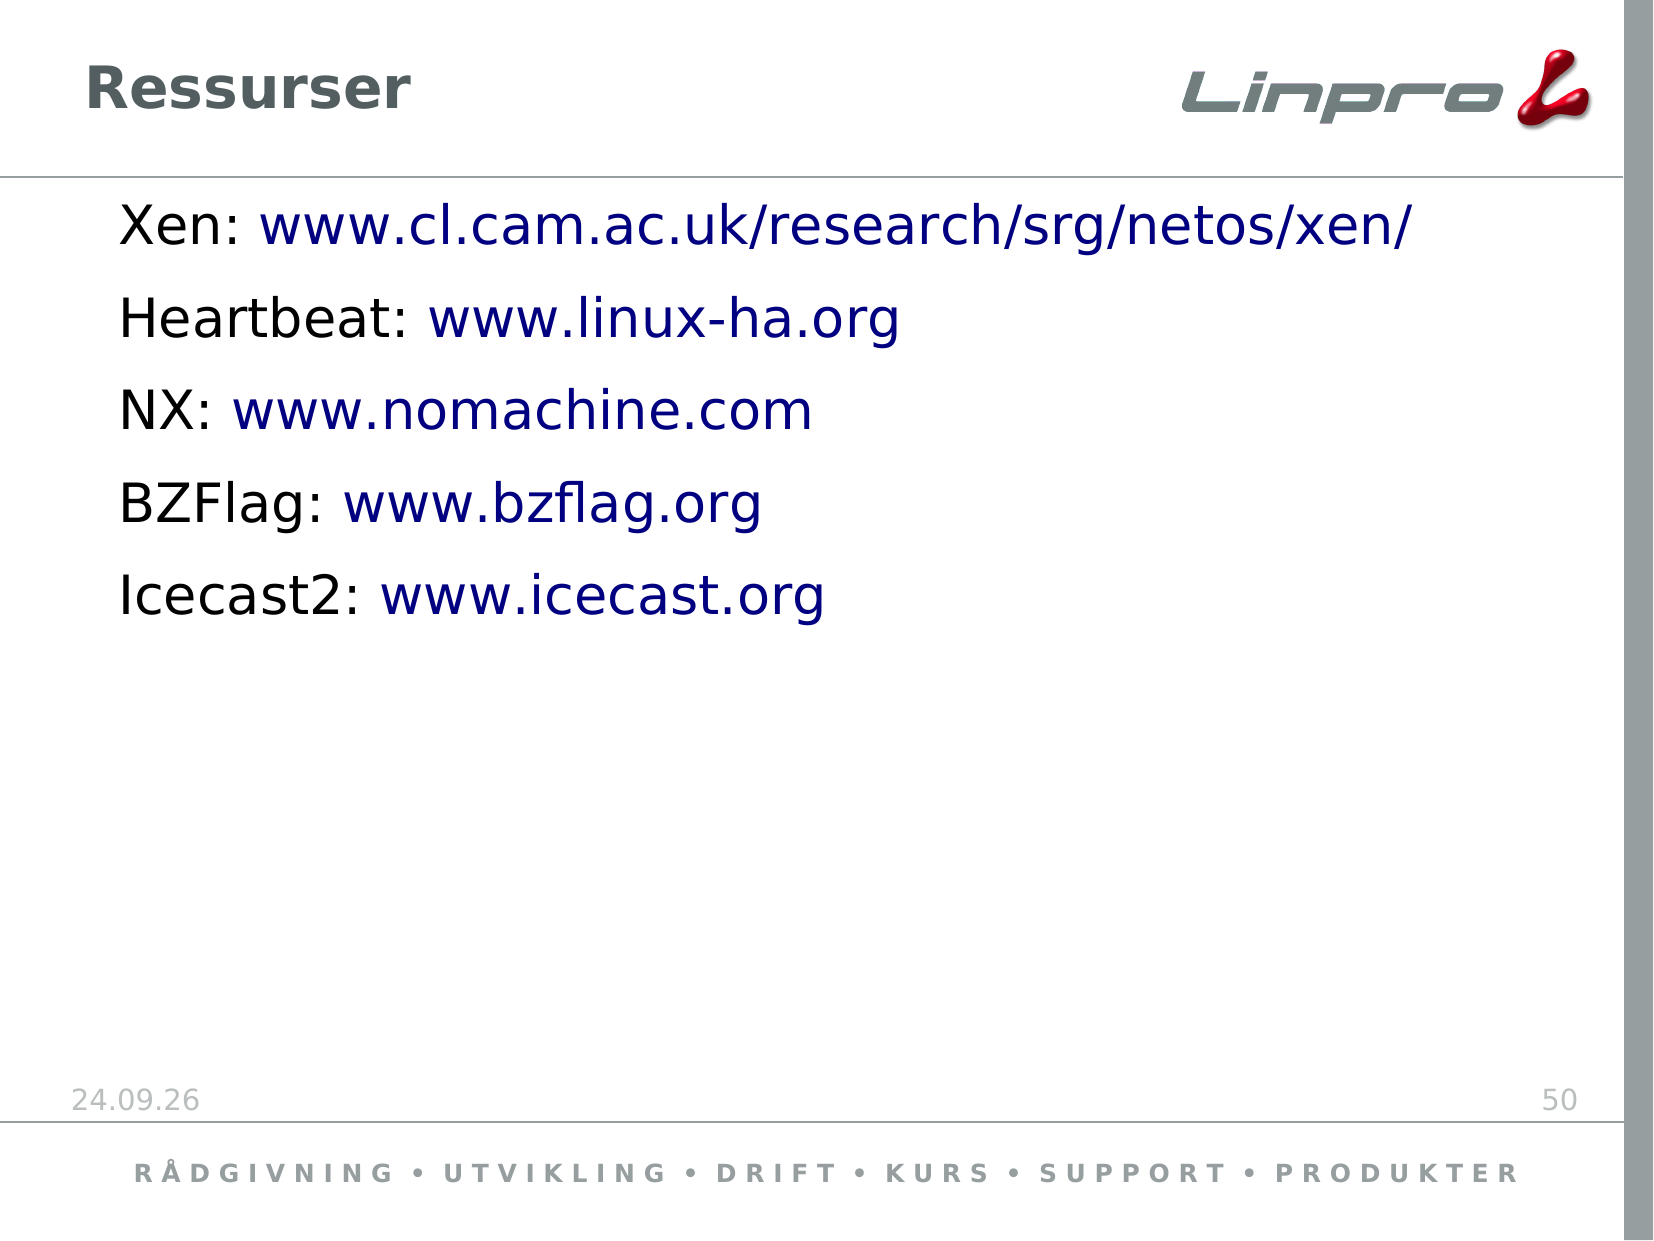

# Ressurser
Xen: www.cl.cam.ac.uk/research/srg/netos/xen/
Heartbeat: www.linux-ha.org
NX: www.nomachine.com
BZFlag: www.bzflag.org
Icecast2: www.icecast.org
50